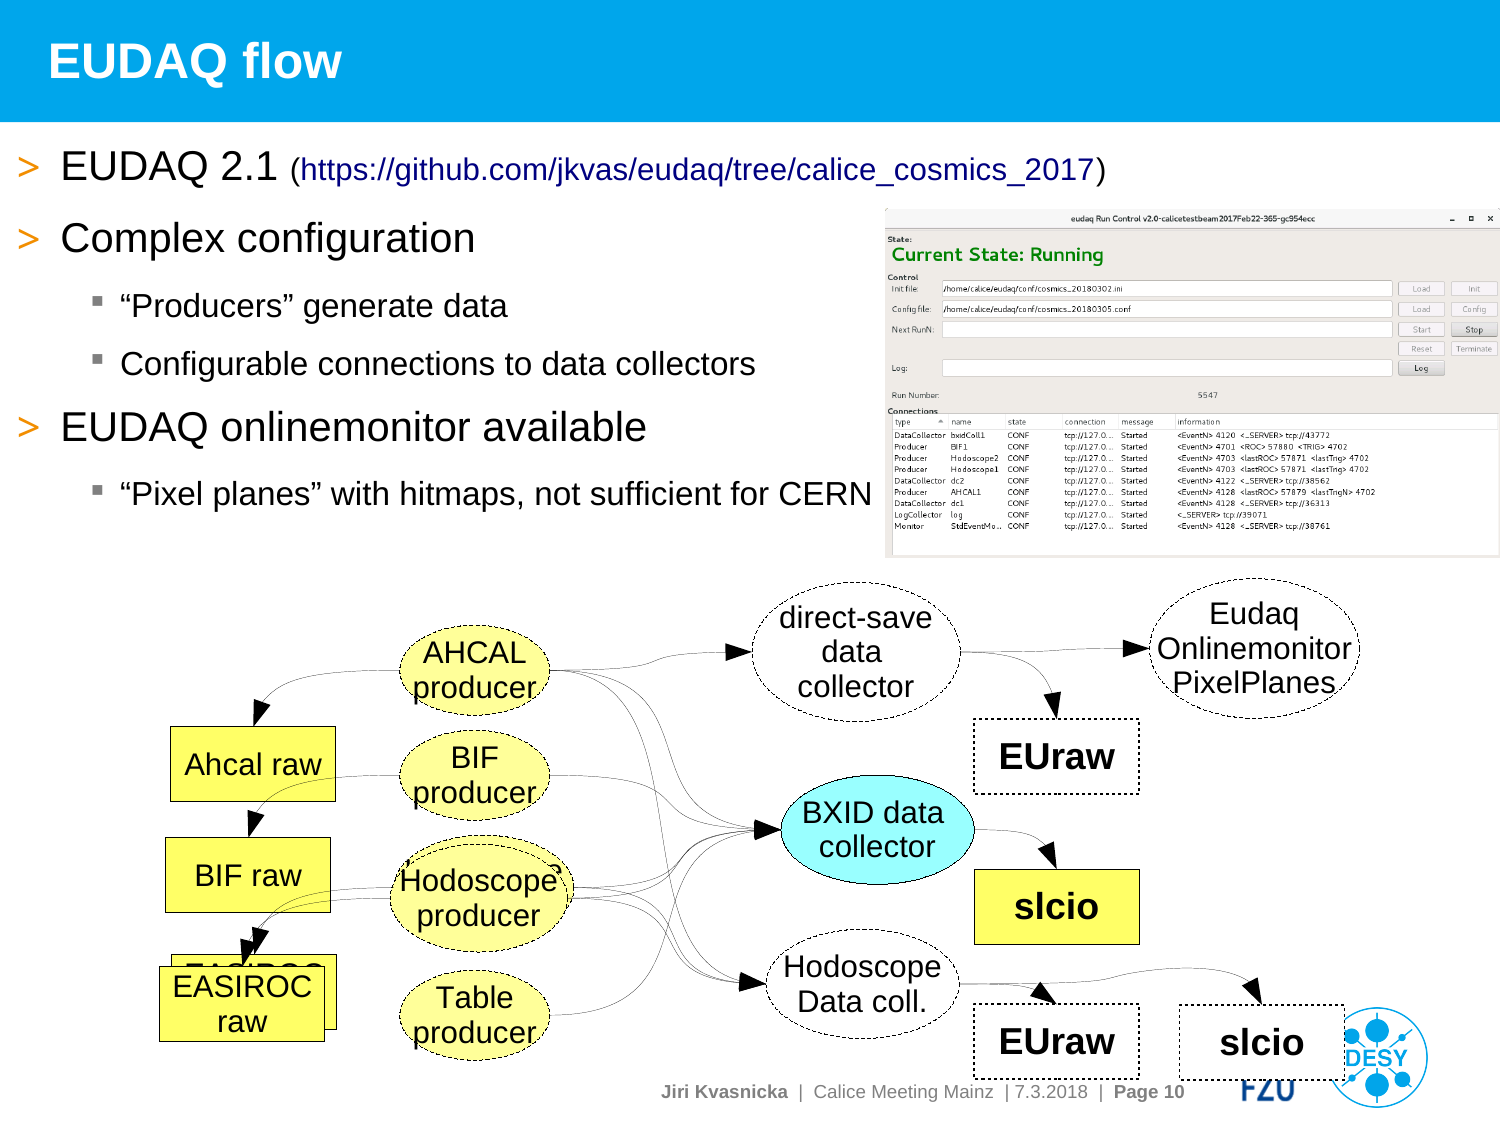

# EUDAQ flow
EUDAQ 2.1 (https://github.com/jkvas/eudaq/tree/calice_cosmics_2017)
Complex configuration
“Producers” generate data
Configurable connections to data collectors
EUDAQ onlinemonitor available
“Pixel planes” with hitmaps, not sufficient for CERN
Eudaq
Onlinemonitor
PixelPlanes
direct-save
data
collector
AHCAL
producer
EUraw
Ahcal raw
BIF
producer
BXID data
collector
Hodoscope
producer
BIF raw
Hodoscope
producer
slcio
Hodoscope
Data coll.
EASIROC
raw
EASIROC
raw
Table
producer
EUraw
slcio